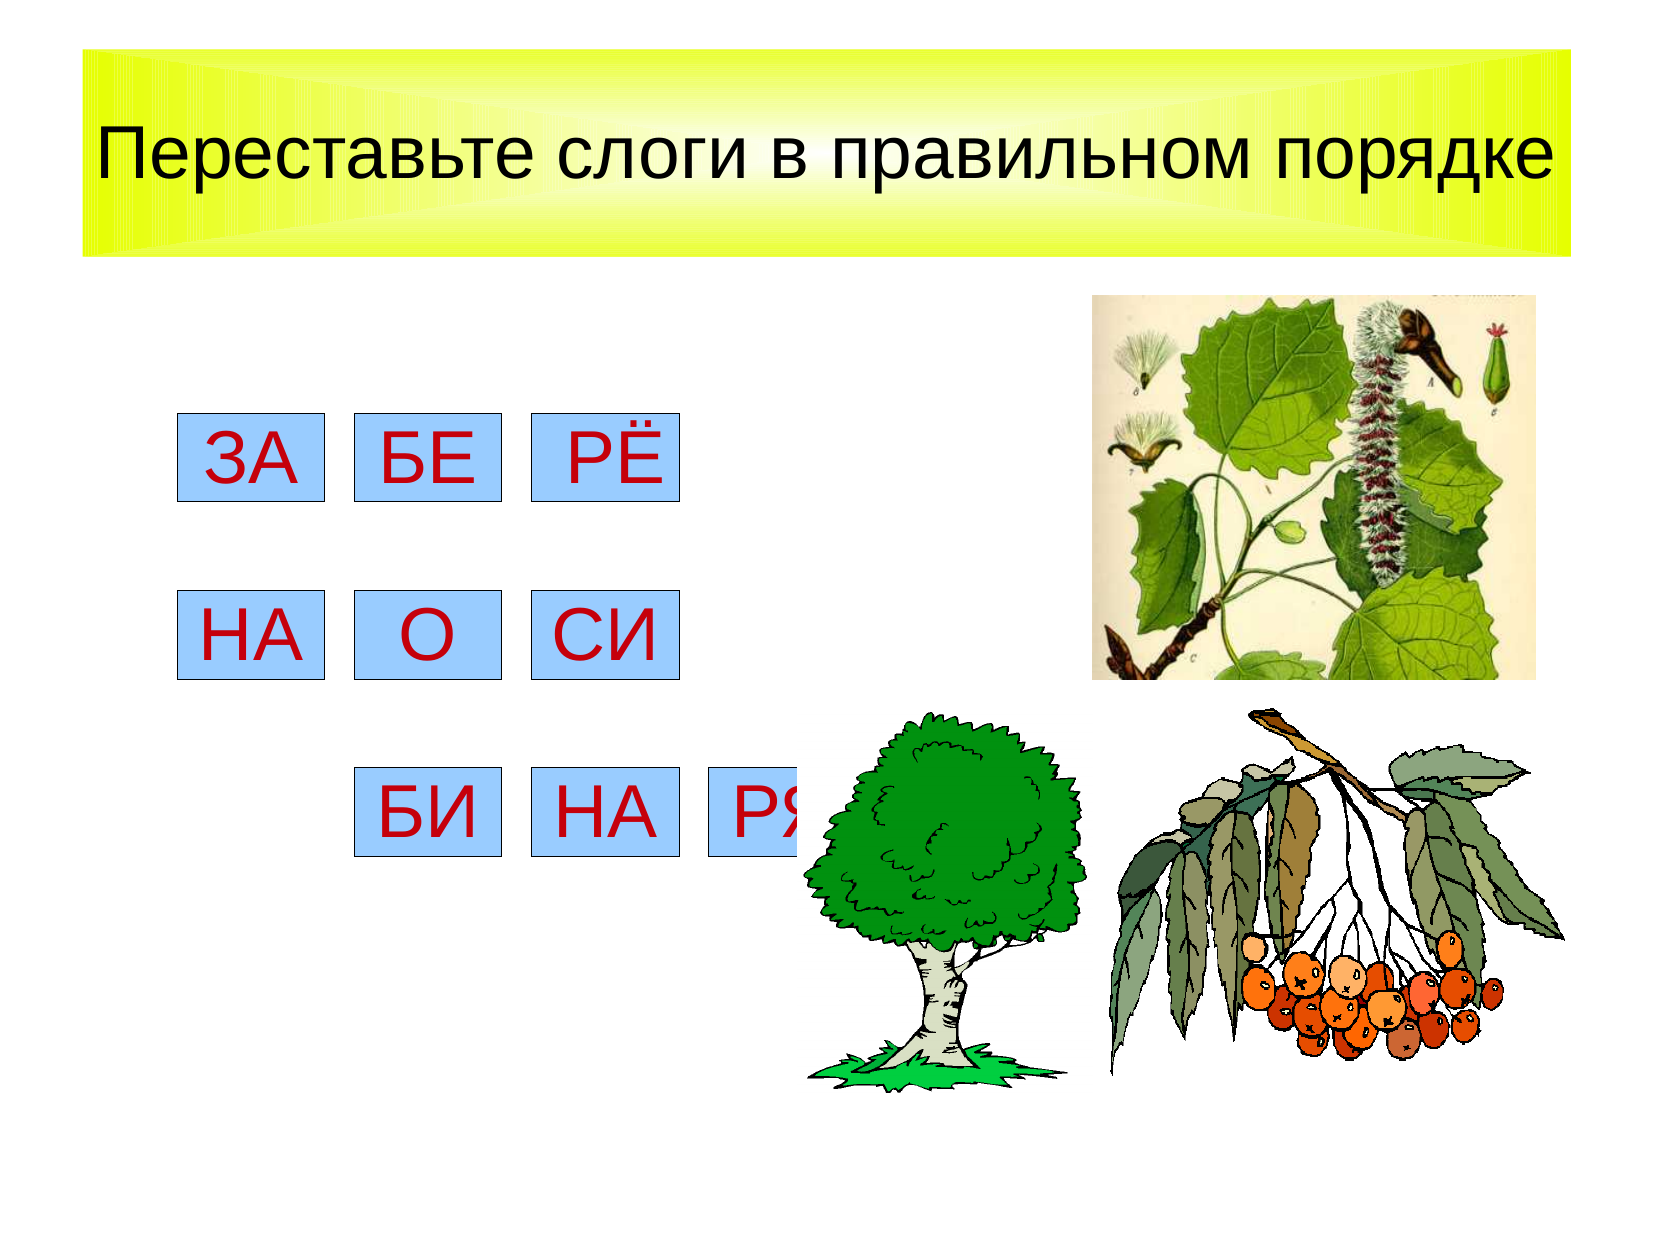

# Переставьте слоги в правильном порядке
ЗА
БЕ
 РЁ
НА
О
СИ
БИ
НА
РЯ